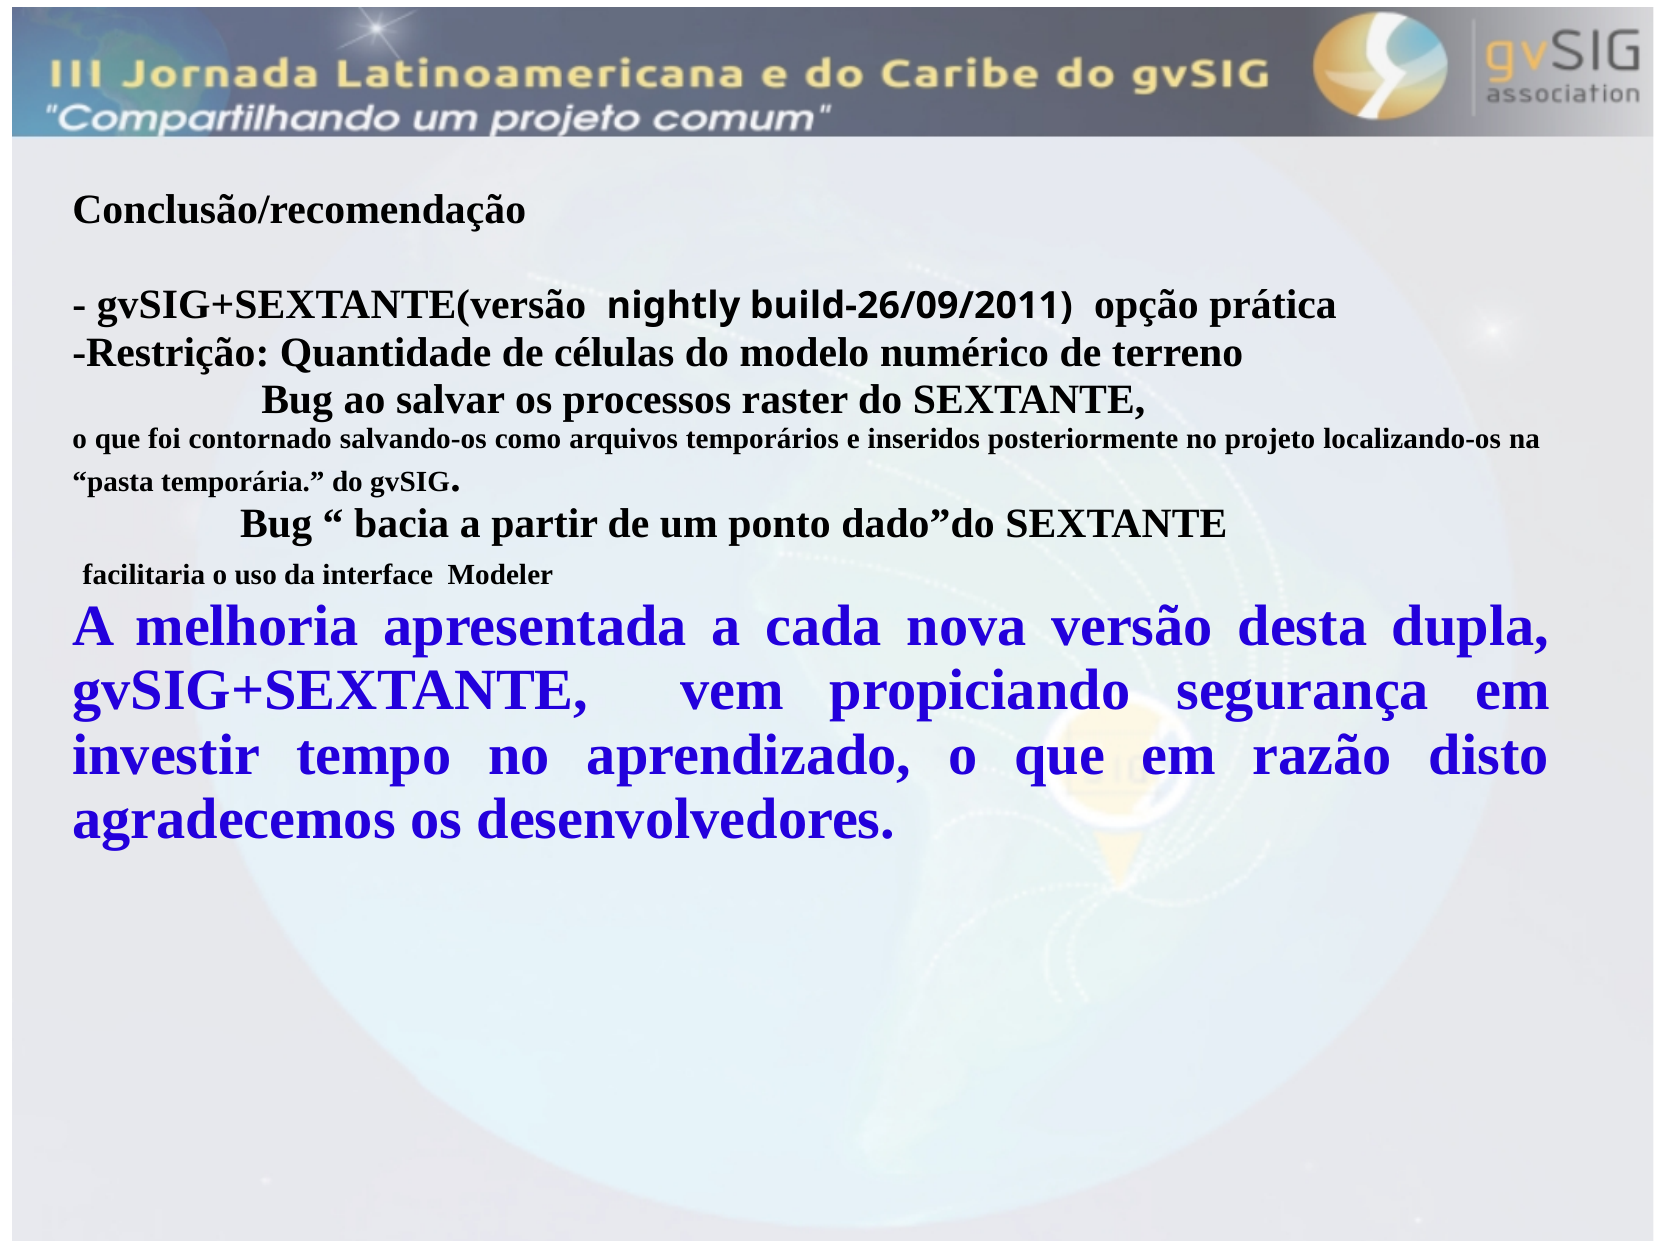

| Conclusão/recomendação - gvSIG+SEXTANTE(versão nightly build-26/09/2011) opção prática -Restrição: Quantidade de células do modelo numérico de terreno Bug ao salvar os processos raster do SEXTANTE, o que foi contornado salvando-os como arquivos temporários e inseridos posteriormente no projeto localizando-os na “pasta temporária.” do gvSIG. Bug “ bacia a partir de um ponto dado”do SEXTANTE facilitaria o uso da interface Modeler A melhoria apresentada a cada nova versão desta dupla, gvSIG+SEXTANTE, vem propiciando segurança em investir tempo no aprendizado, o que em razão disto agradecemos os desenvolvedores. |
| --- |